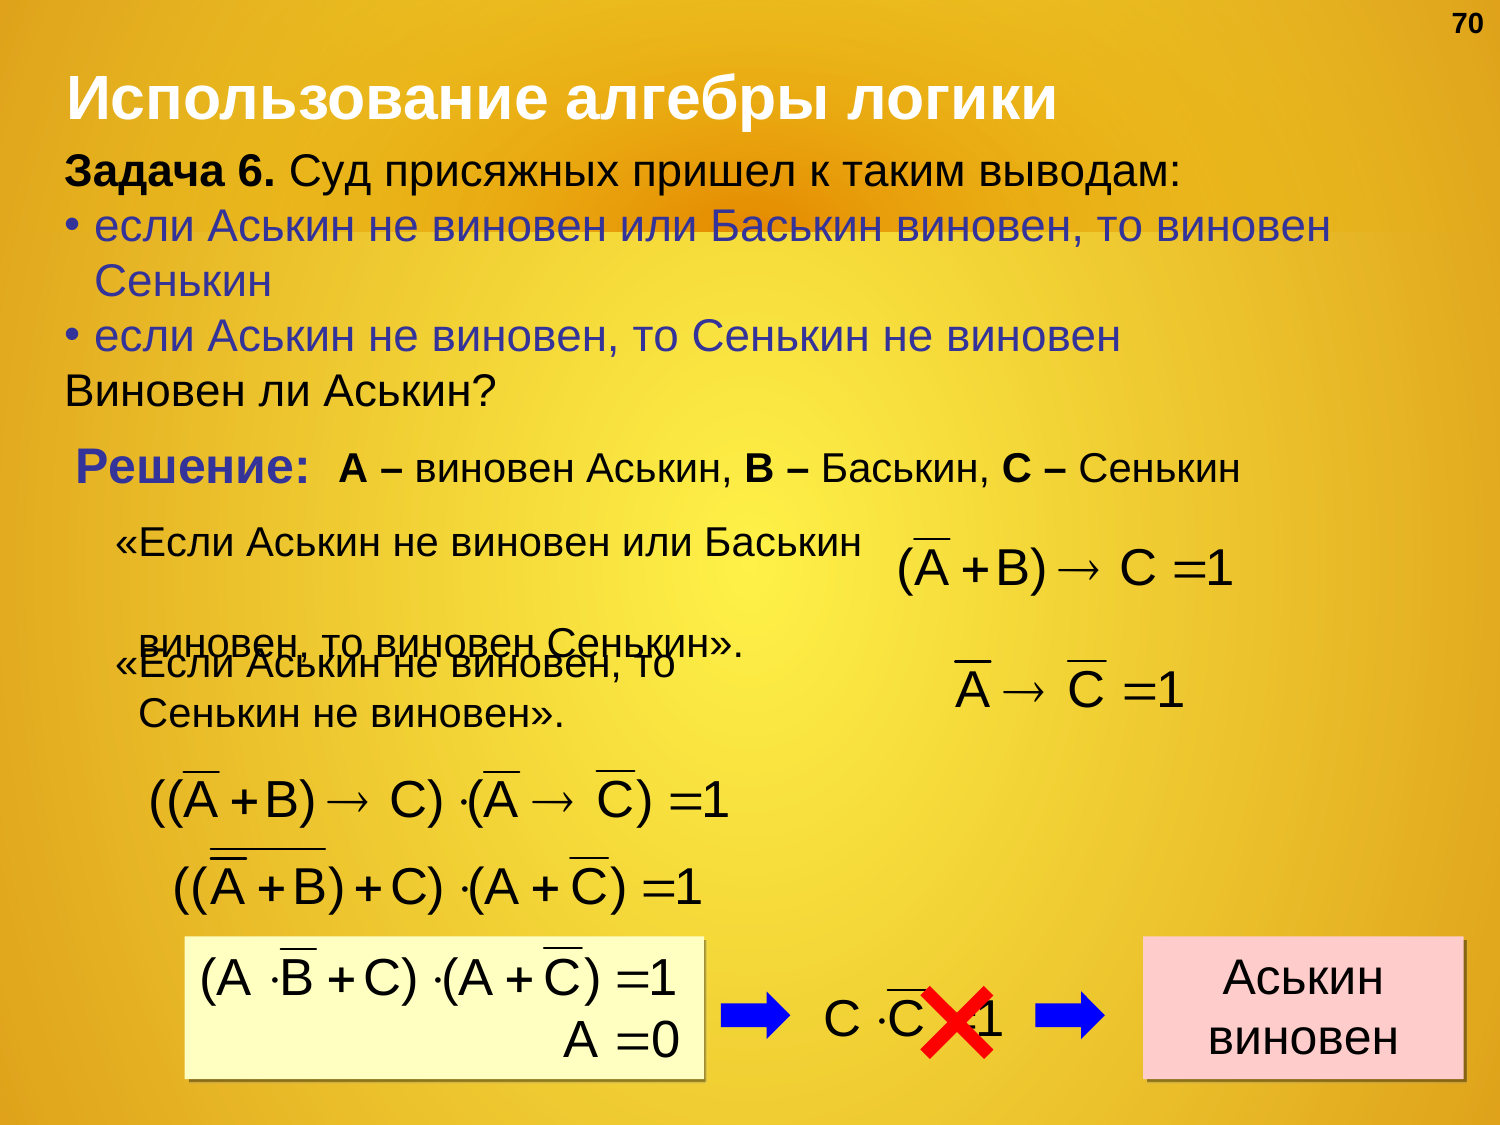

# Использование алгебры логики
Задача 6. Суд присяжных пришел к таким выводам:
если Аськин не виновен или Баськин виновен, то виновен Сенькин
если Аськин не виновен, то Сенькин не виновен
Виновен ли Аськин?
Решение:
A – виновен Аськин, B – Баськин, C – Сенькин
«Если Аськин не виновен или Баськин
 виновен, то виновен Сенькин».
«Если Аськин не виновен, то
 Сенькин не виновен».
Аськин виновен